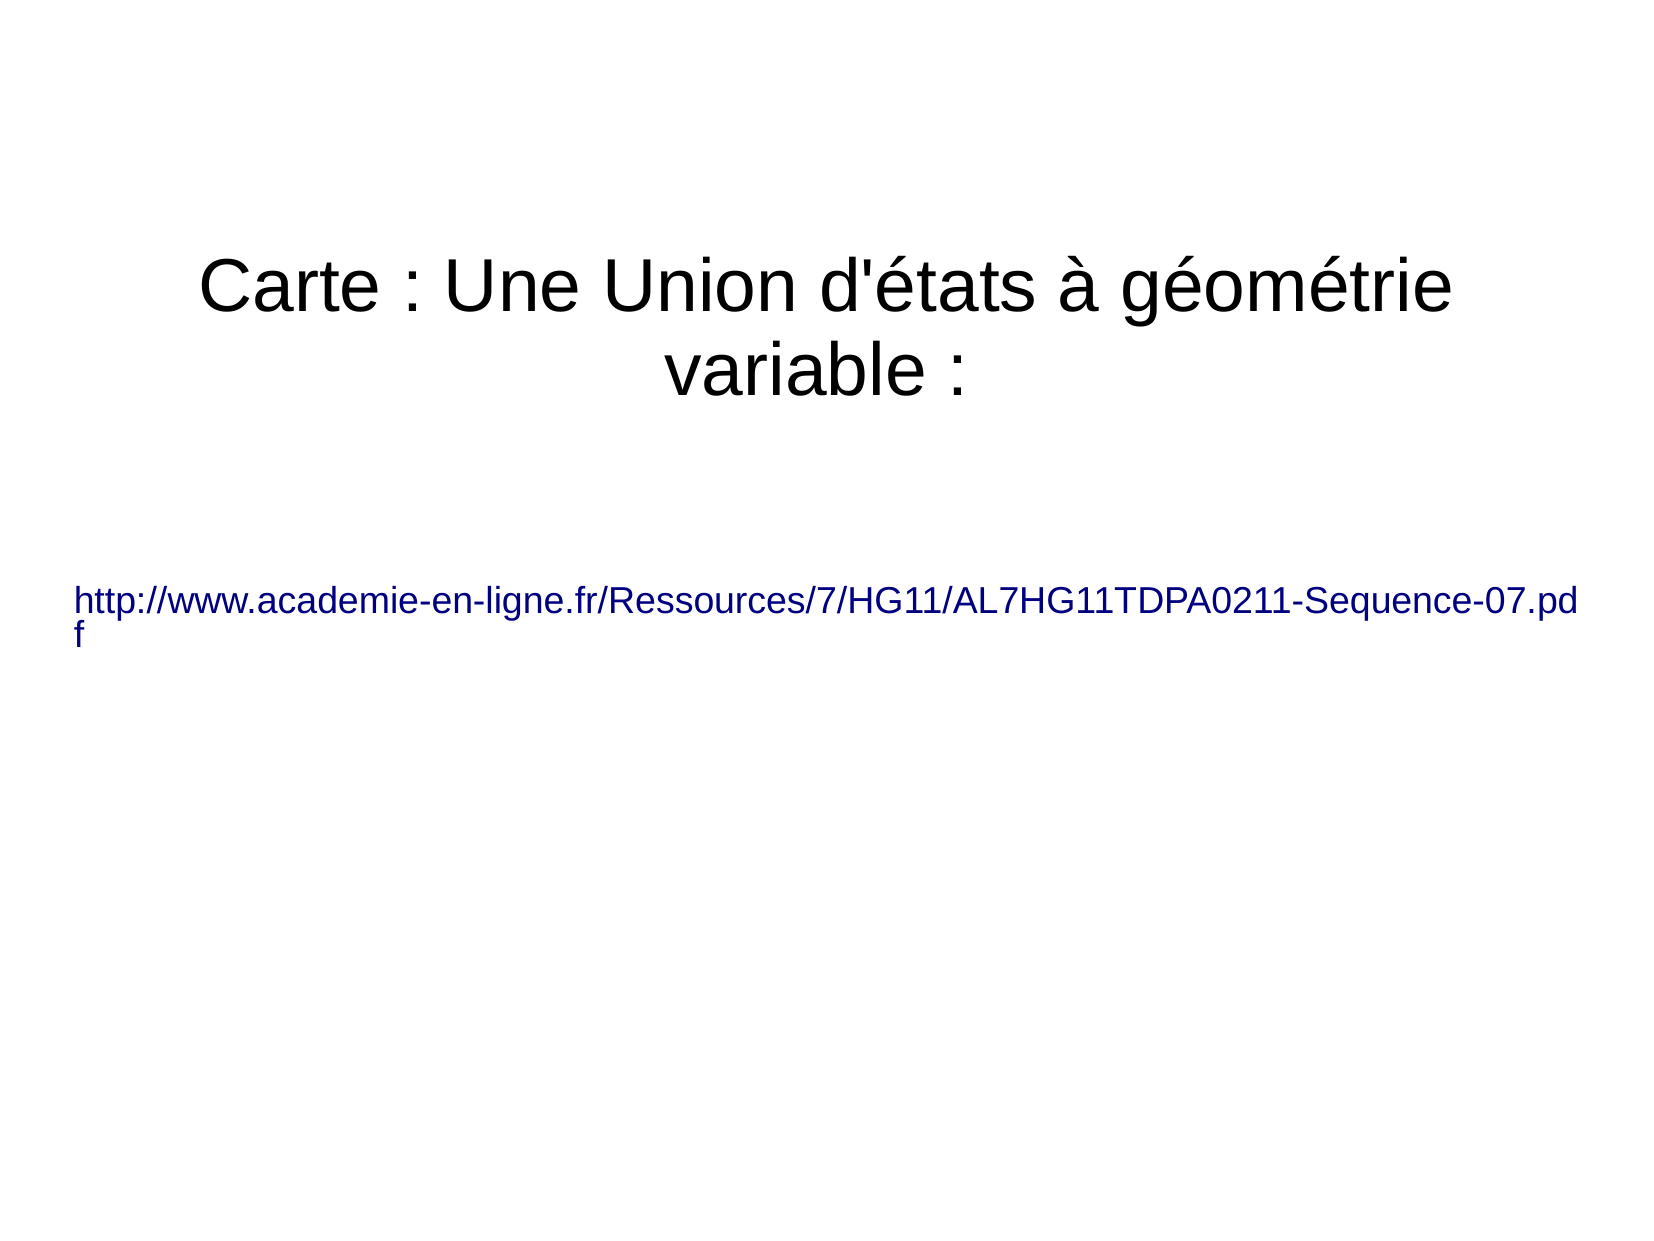

Carte : Une Union d'états à géométrie variable :
http://www.academie-en-ligne.fr/Ressources/7/HG11/AL7HG11TDPA0211-Sequence-07.pdf